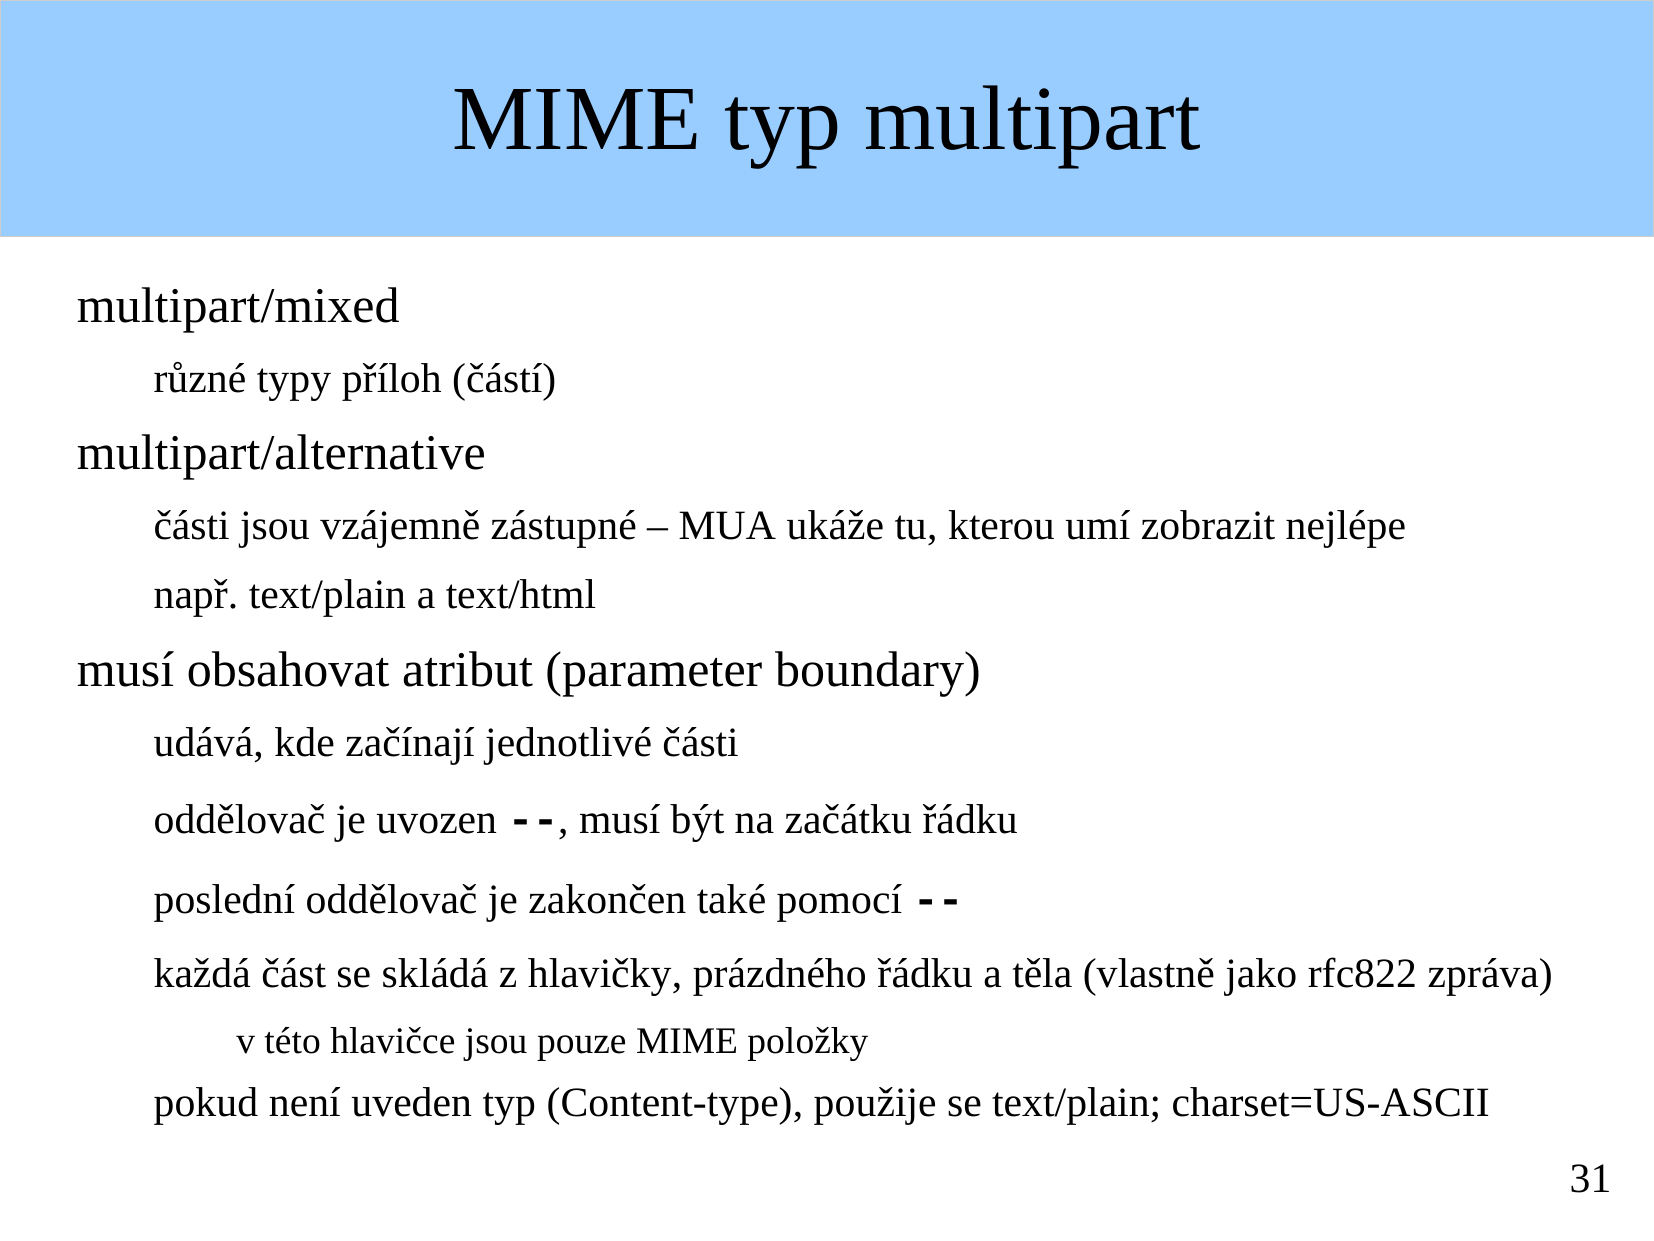

# MIME typ multipart
multipart/mixed
různé typy příloh (částí)
multipart/alternative
části jsou vzájemně zástupné – MUA ukáže tu, kterou umí zobrazit nejlépe
např. text/plain a text/html
musí obsahovat atribut (parameter boundary)
udává, kde začínají jednotlivé části
oddělovač je uvozen --, musí být na začátku řádku
poslední oddělovač je zakončen také pomocí --
každá část se skládá z hlavičky, prázdného řádku a těla (vlastně jako rfc822 zpráva)
v této hlavičce jsou pouze MIME položky
pokud není uveden typ (Content-type), použije se text/plain; charset=US-ASCII